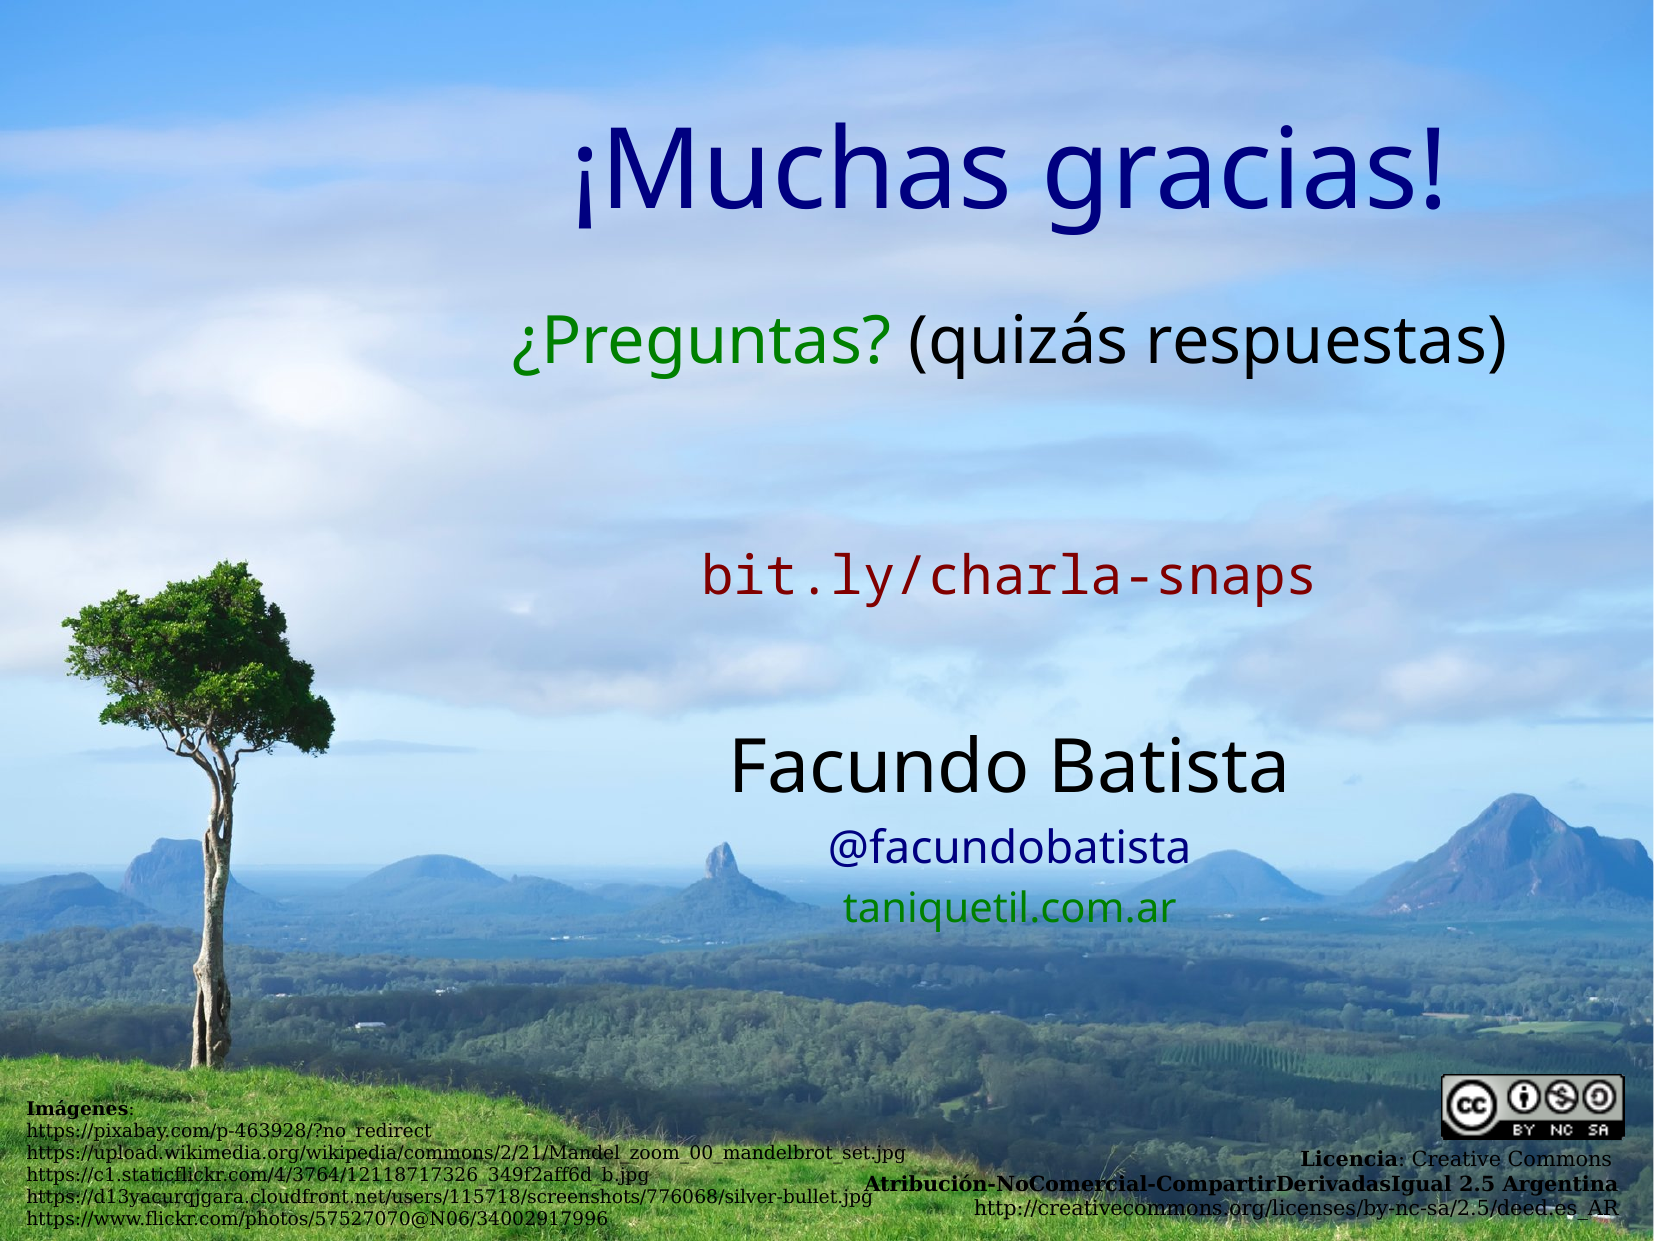

¡Muchas gracias!
¿Preguntas? (quizás respuestas)
bit.ly/charla-snaps
Facundo Batista
@facundobatista
taniquetil.com.ar
Imágenes:
https://pixabay.com/p-463928/?no_redirect
https://upload.wikimedia.org/wikipedia/commons/2/21/Mandel_zoom_00_mandelbrot_set.jpg
https://c1.staticflickr.com/4/3764/12118717326_349f2aff6d_b.jpg
https://d13yacurqjgara.cloudfront.net/users/115718/screenshots/776068/silver-bullet.jpg
https://www.flickr.com/photos/57527070@N06/34002917996
Licencia: Creative Commons
Atribución-NoComercial-CompartirDerivadasIgual 2.5 Argentina
http://creativecommons.org/licenses/by-nc-sa/2.5/deed.es_AR